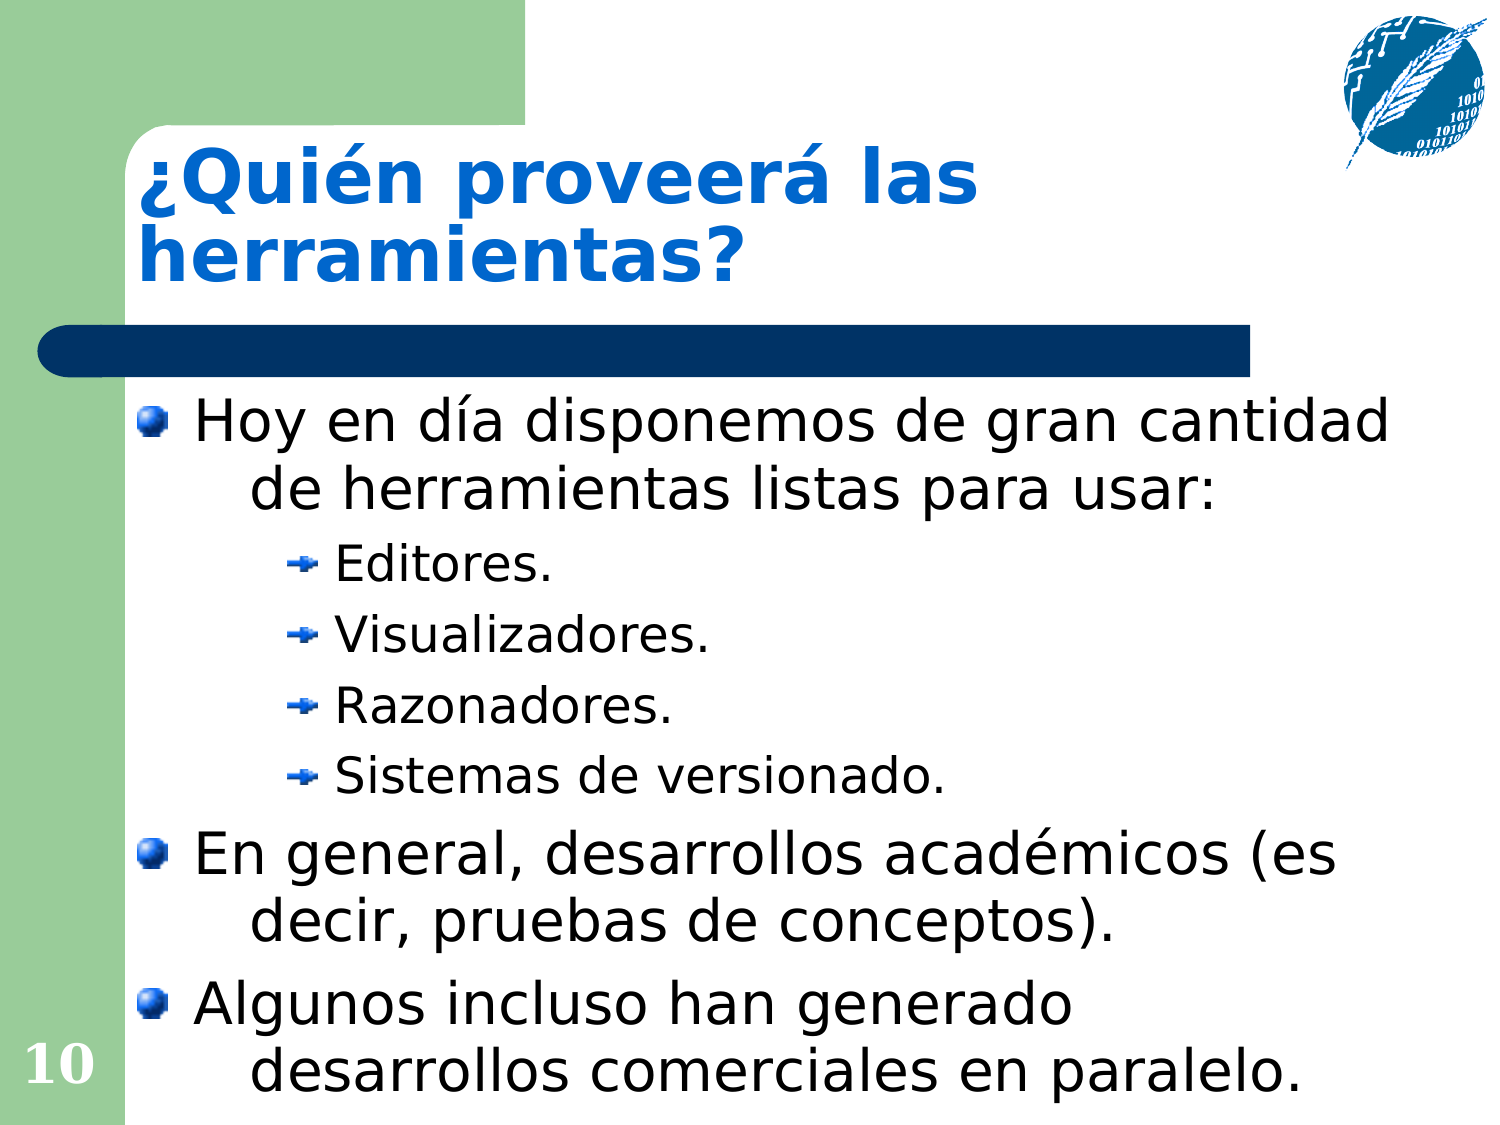

# ¿Quién proveerá las herramientas?
Hoy en día disponemos de gran cantidad de herramientas listas para usar:
Editores.
Visualizadores.
Razonadores.
Sistemas de versionado.
En general, desarrollos académicos (es decir, pruebas de conceptos).
Algunos incluso han generado desarrollos comerciales en paralelo.
10